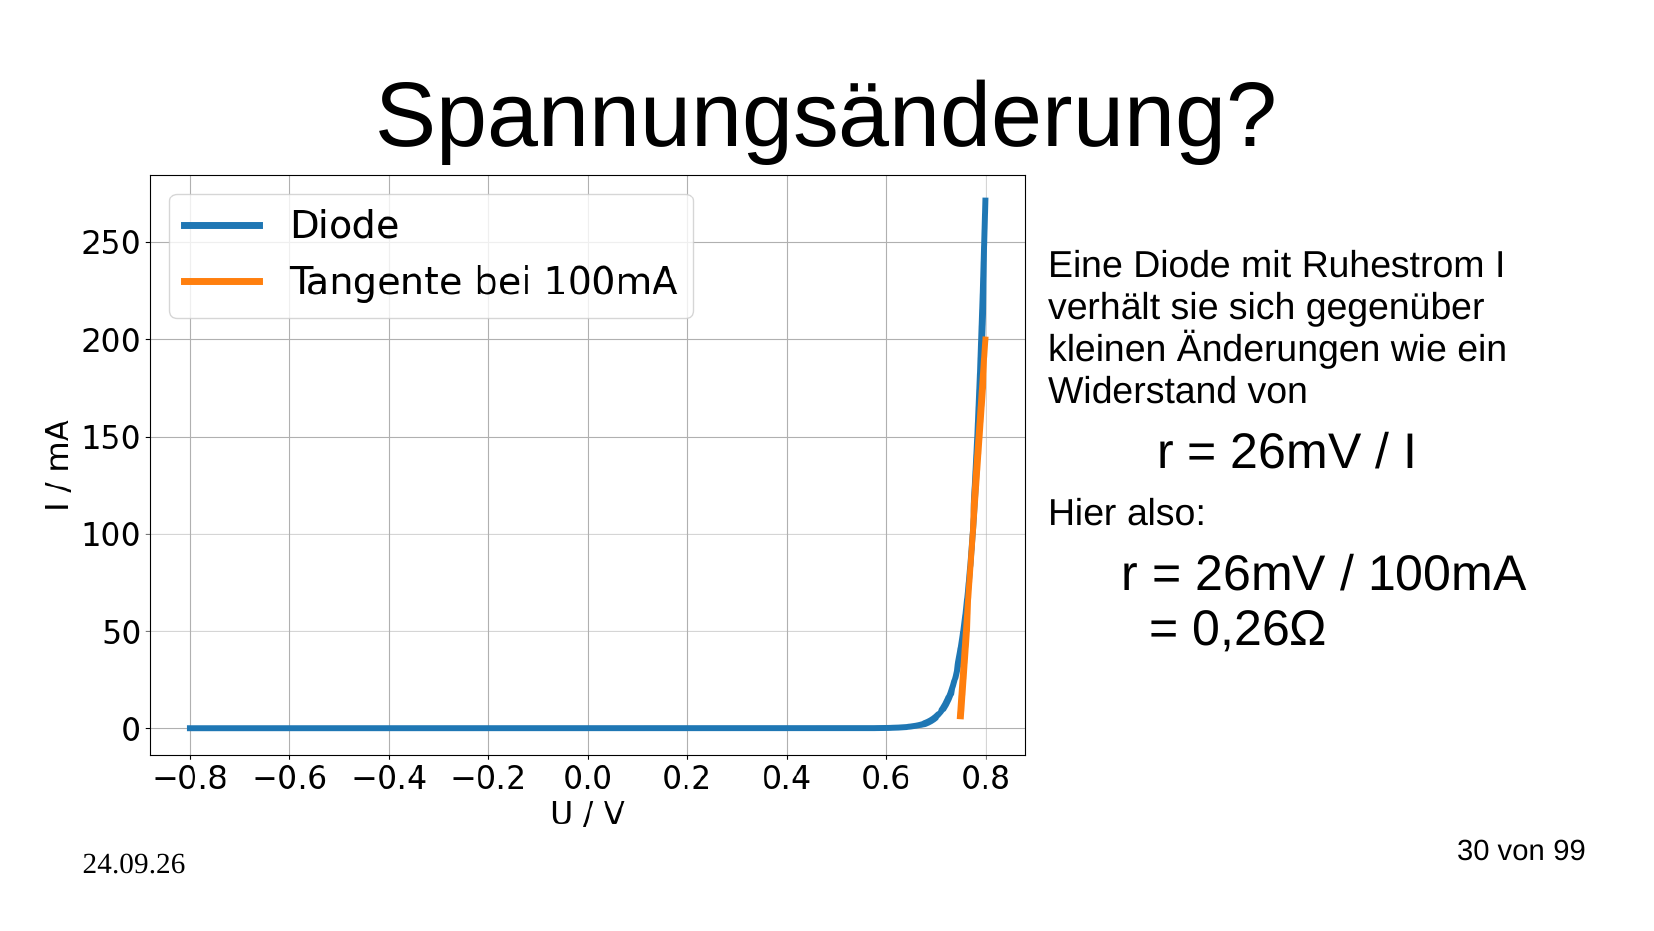

# Spannungsänderung?
Eine Diode mit Ruhestrom I verhält sie sich gegenüber kleinen Änderungen wie ein Widerstand von
r = 26mV / I
Hier also:
	r = 26mV / 100mA
	 = 0,26Ω
30